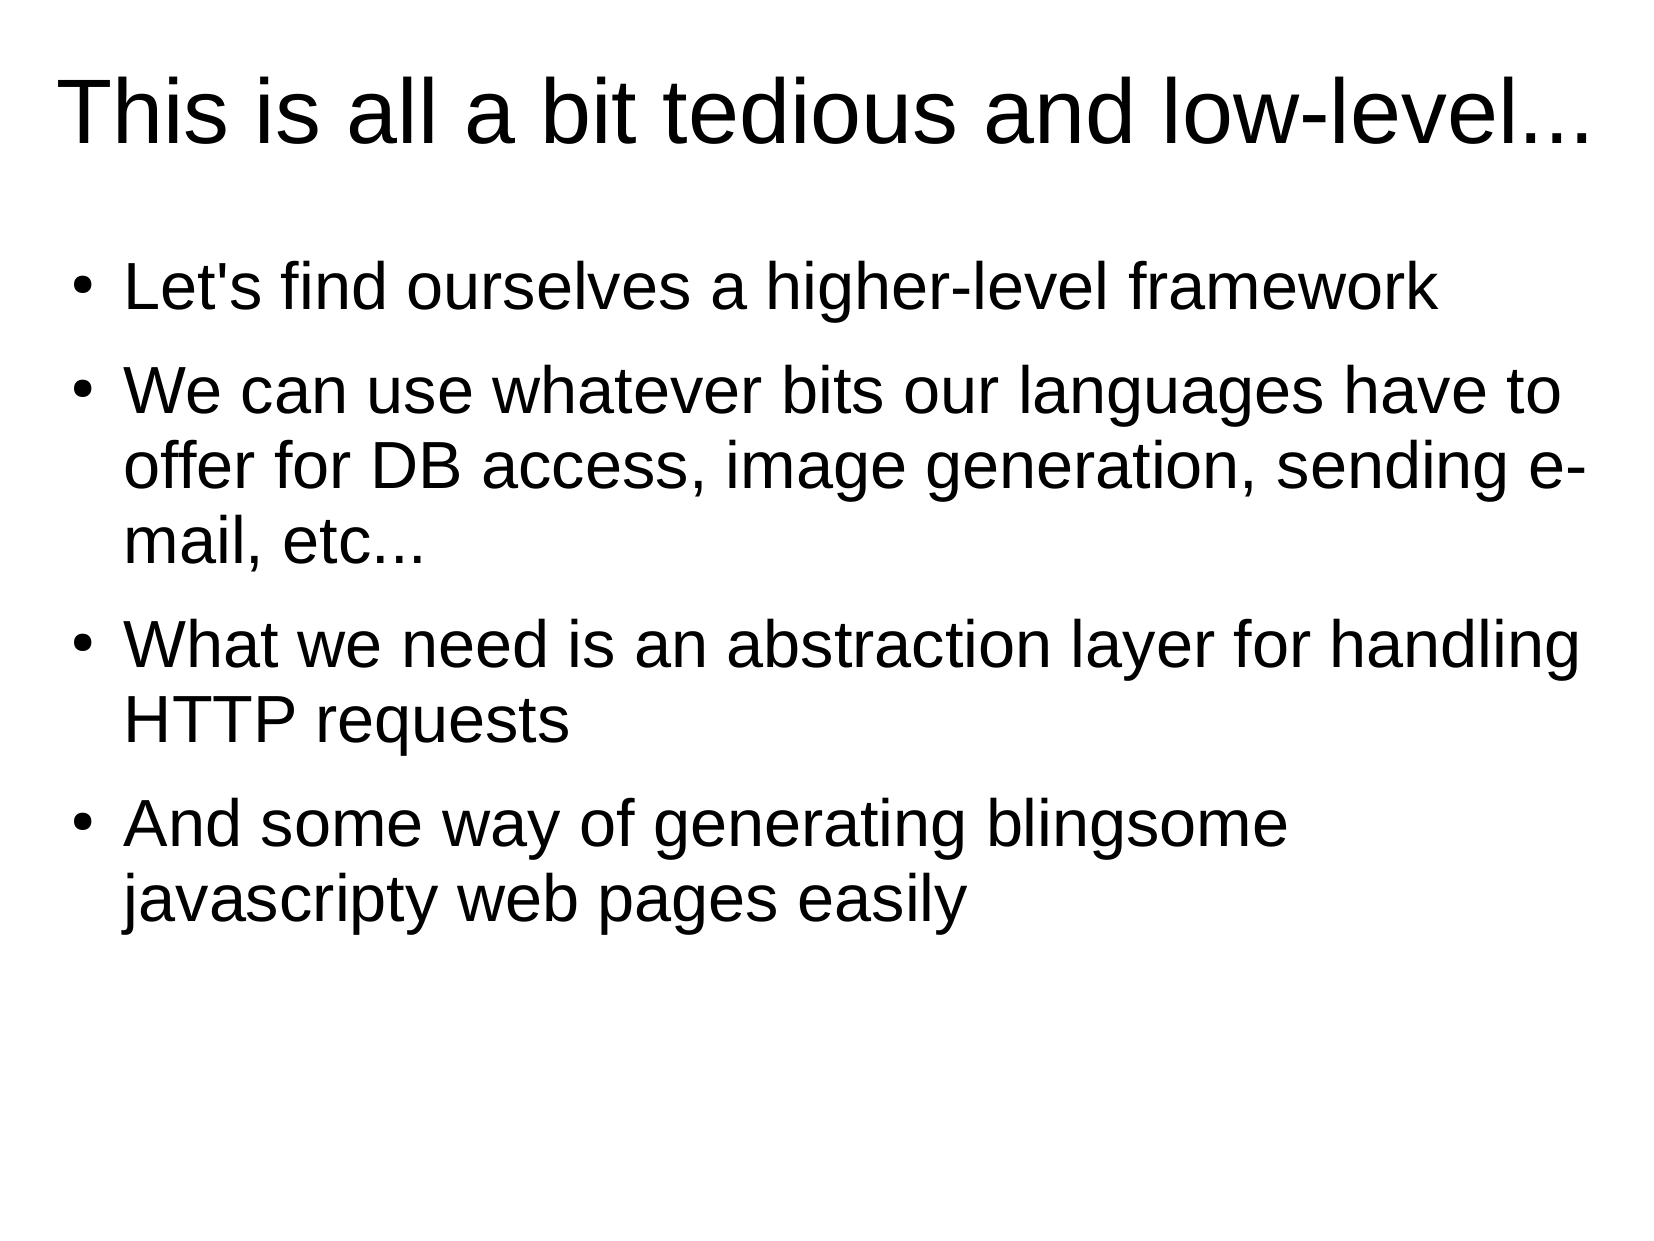

# This is all a bit tedious and low-level...
Let's find ourselves a higher-level framework
We can use whatever bits our languages have to offer for DB access, image generation, sending e-mail, etc...
What we need is an abstraction layer for handling HTTP requests
And some way of generating blingsome javascripty web pages easily